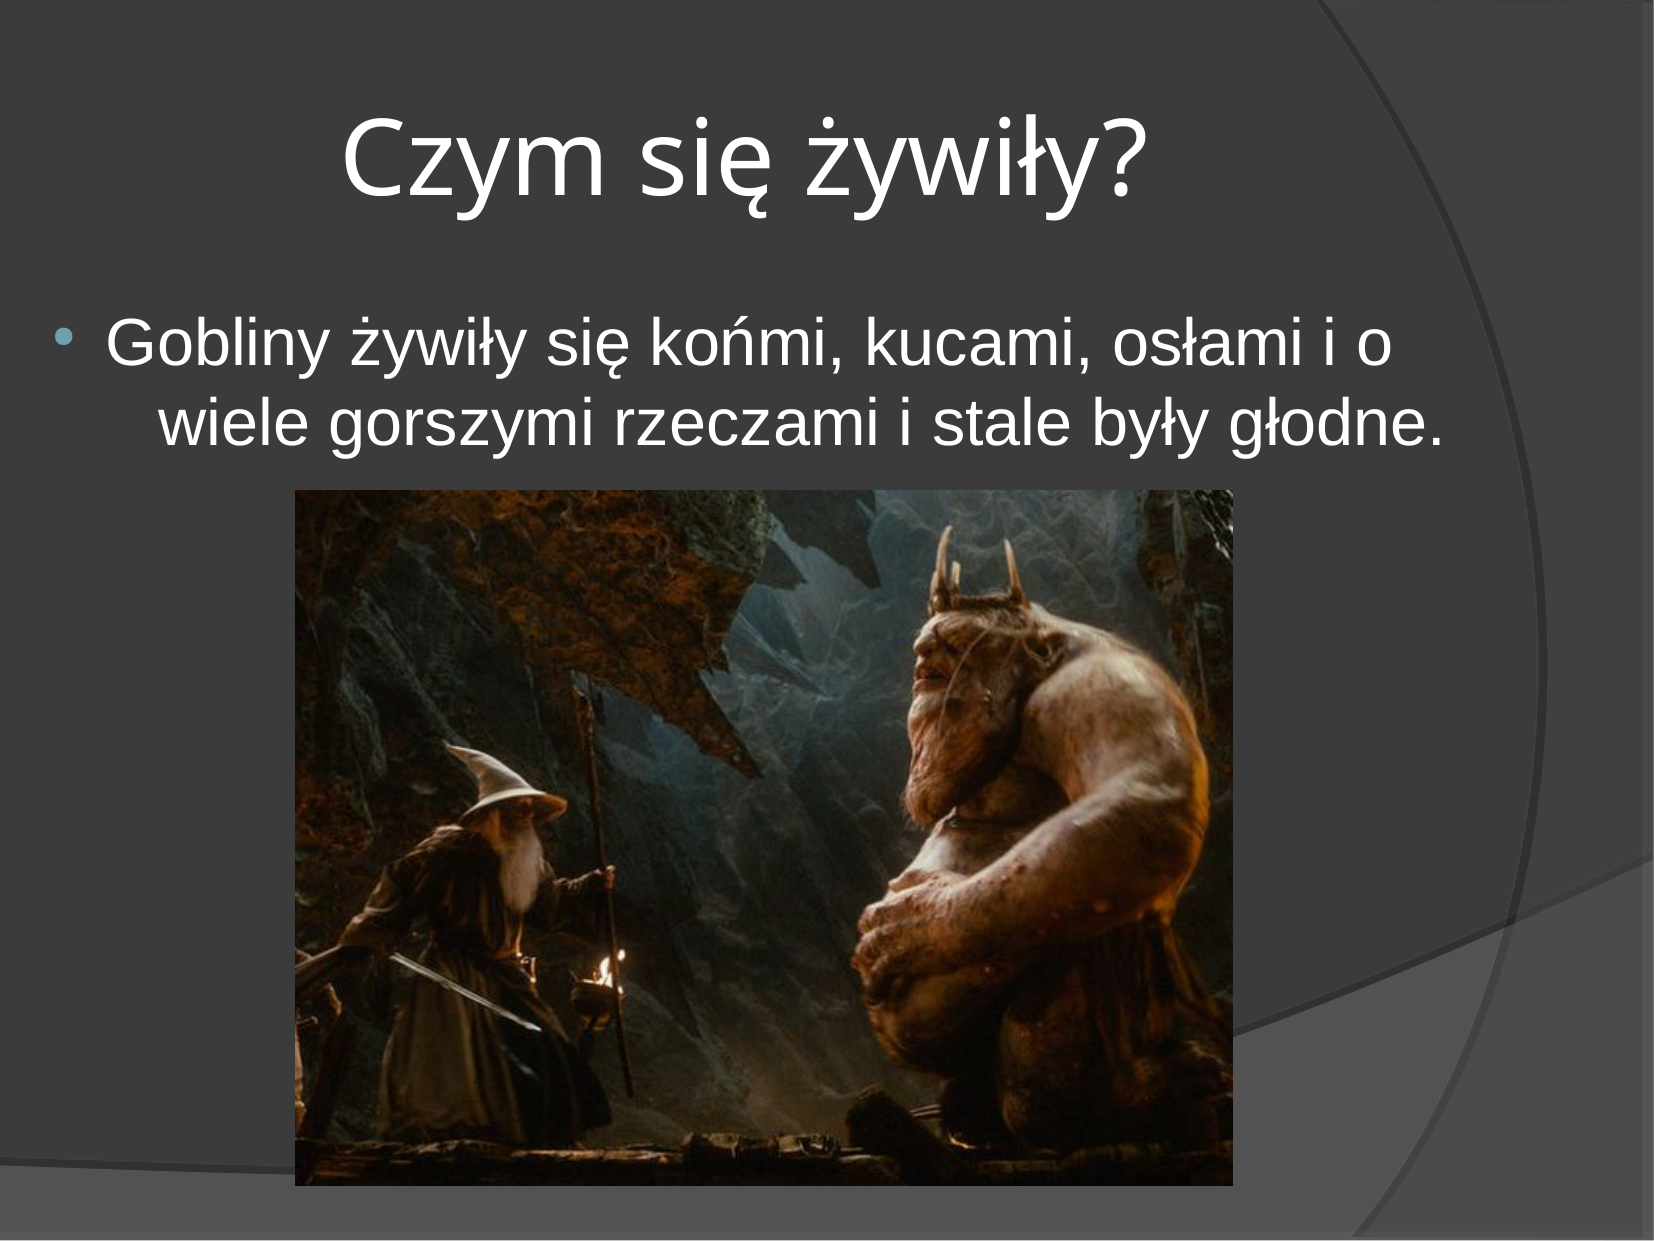

# Czym się żywiły?
Gobliny żywiły się końmi, kucami, osłami i o wiele gorszymi rzeczami i stale były głodne.